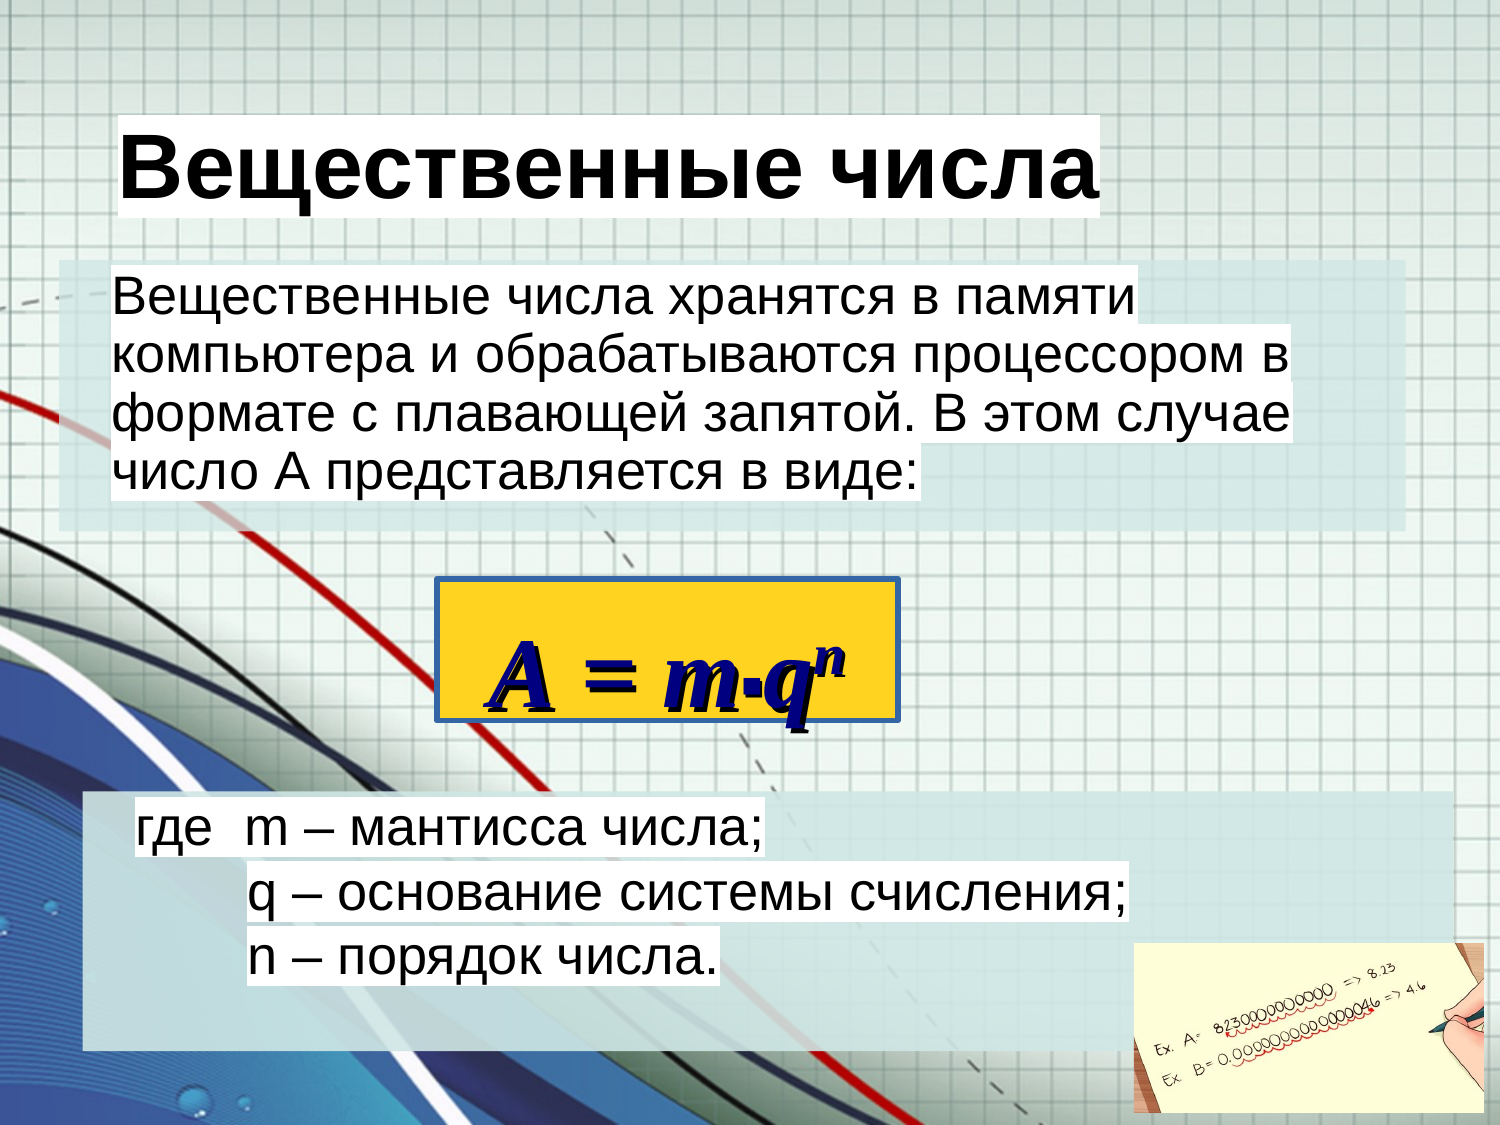

# Вещественные числа
Вещественные числа хранятся в памяти компьютера и обрабатываются процессором в формате с плавающей запятой. В этом случае число А представляется в виде:
А = m▪qn
где m – мантисса числа;
q – основание системы счисления;
n – порядок числа.